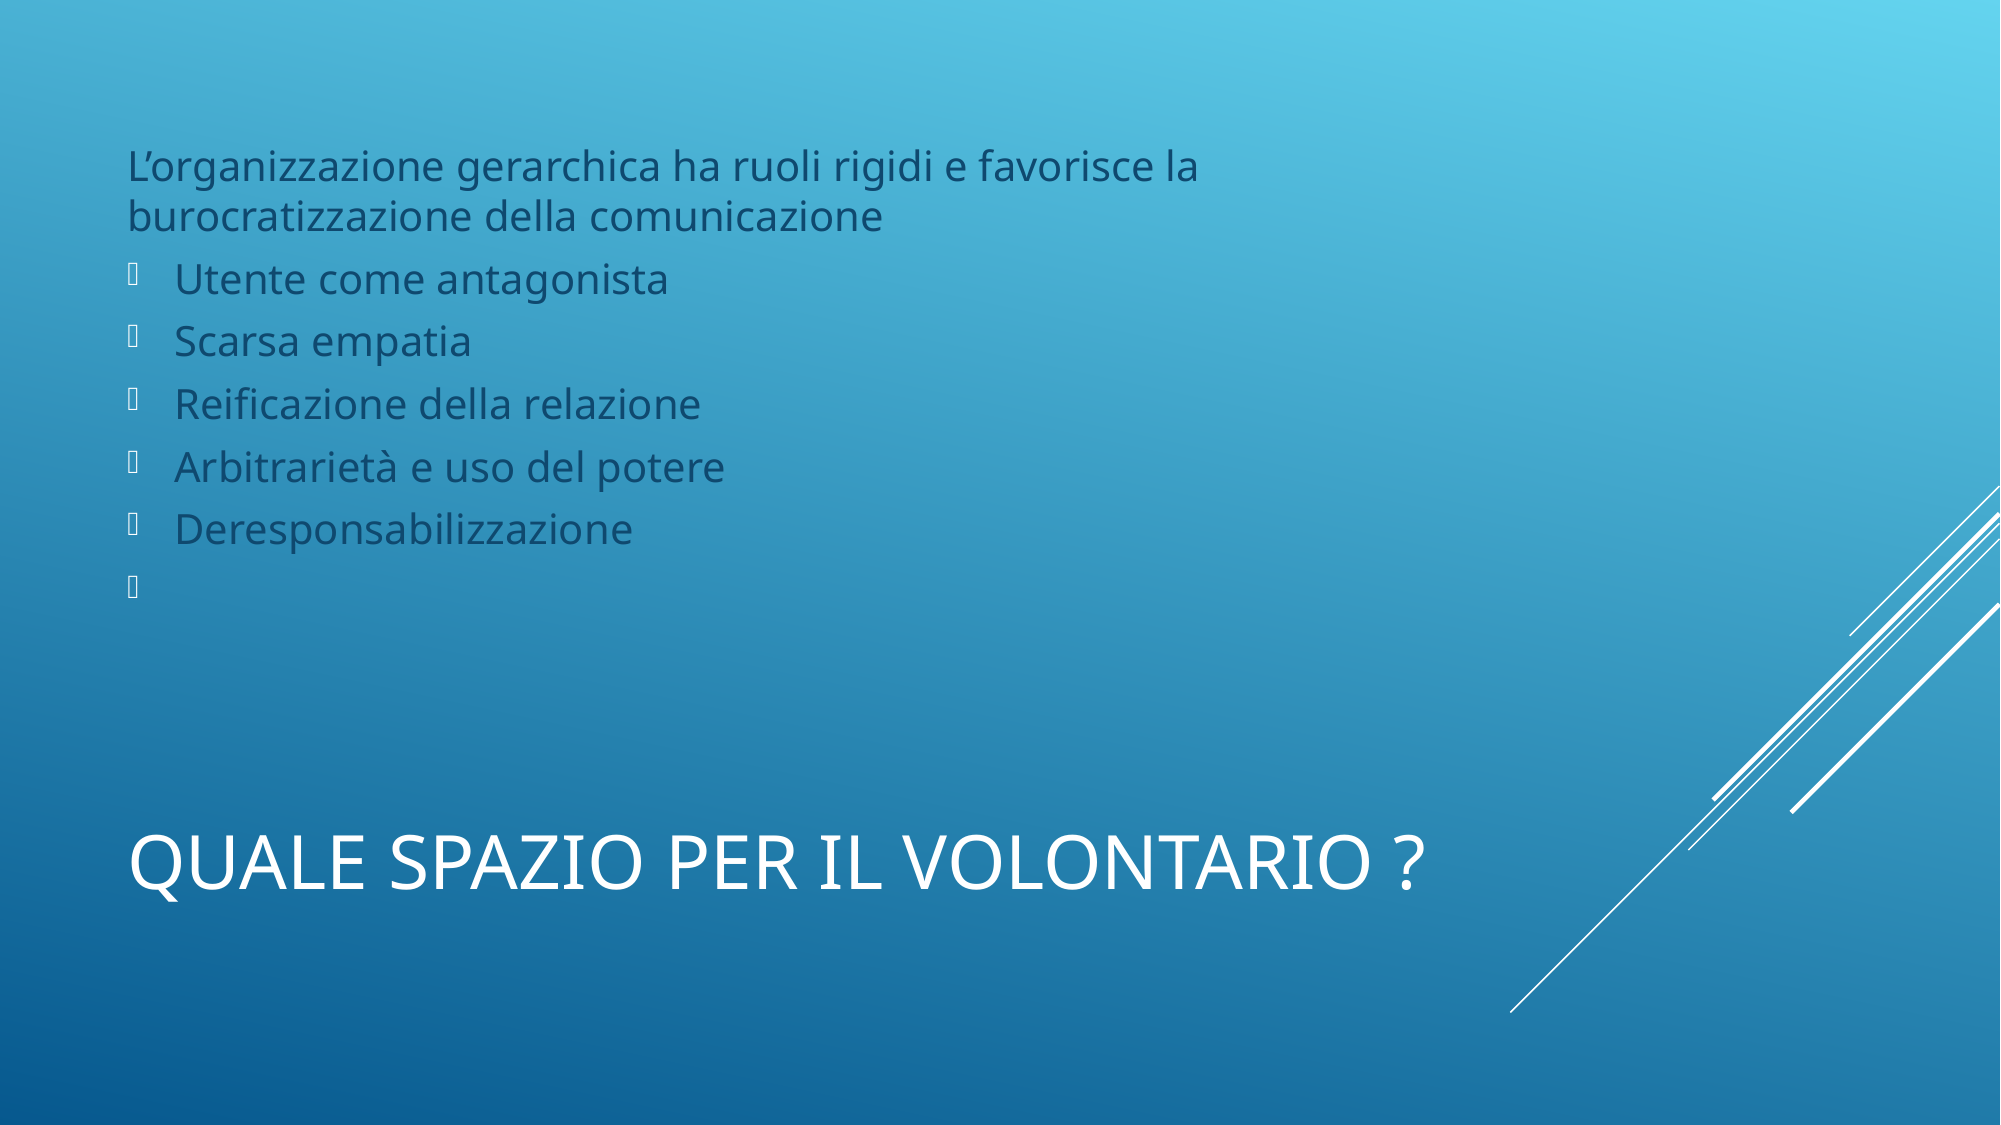

L’organizzazione gerarchica ha ruoli rigidi e favorisce la burocratizzazione della comunicazione
Utente come antagonista
Scarsa empatia
Reificazione della relazione
Arbitrarietà e uso del potere
Deresponsabilizzazione
# Quale spazio per il volontario ?